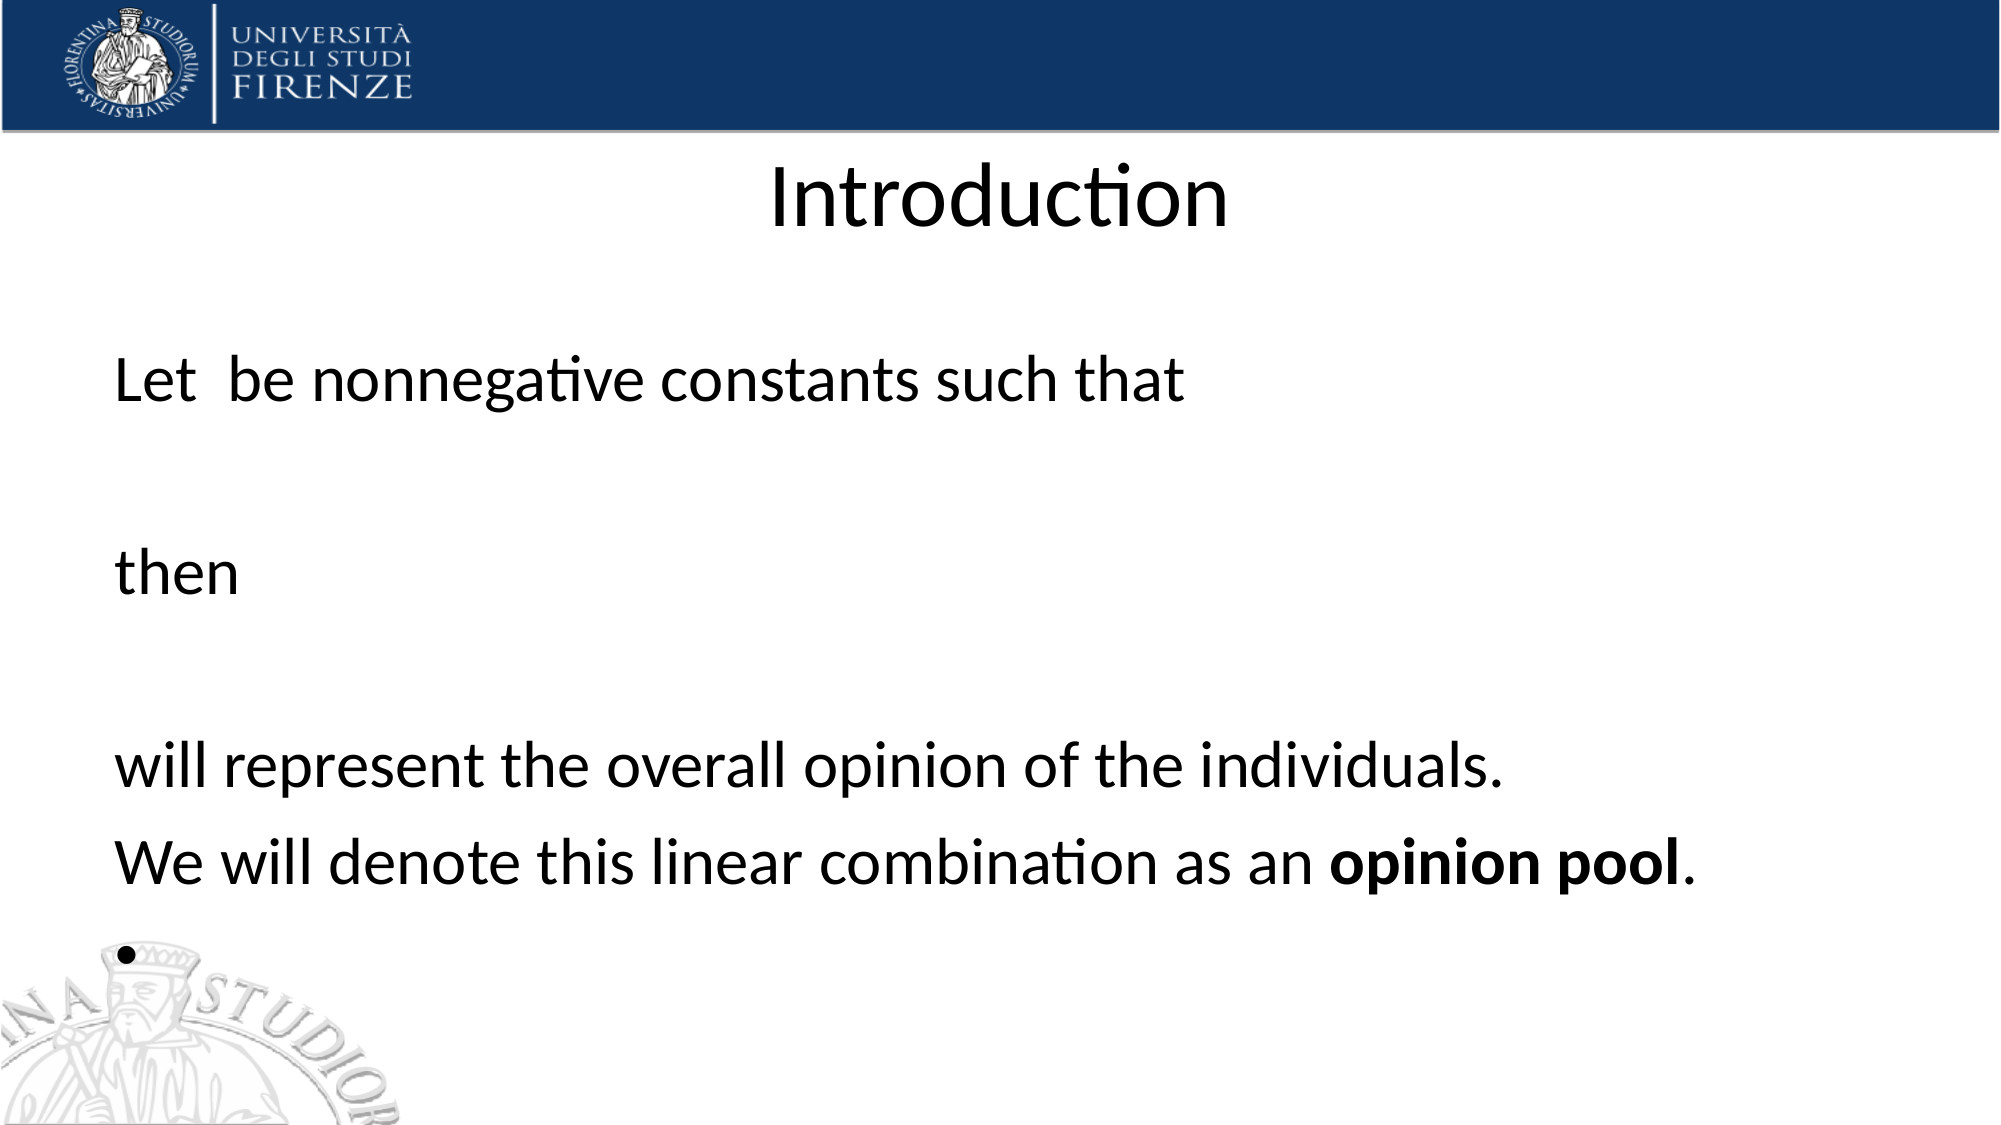

Introduction
# Let be nonnegative constants such that
then
will represent the overall opinion of the individuals.
We will denote this linear combination as an opinion pool.